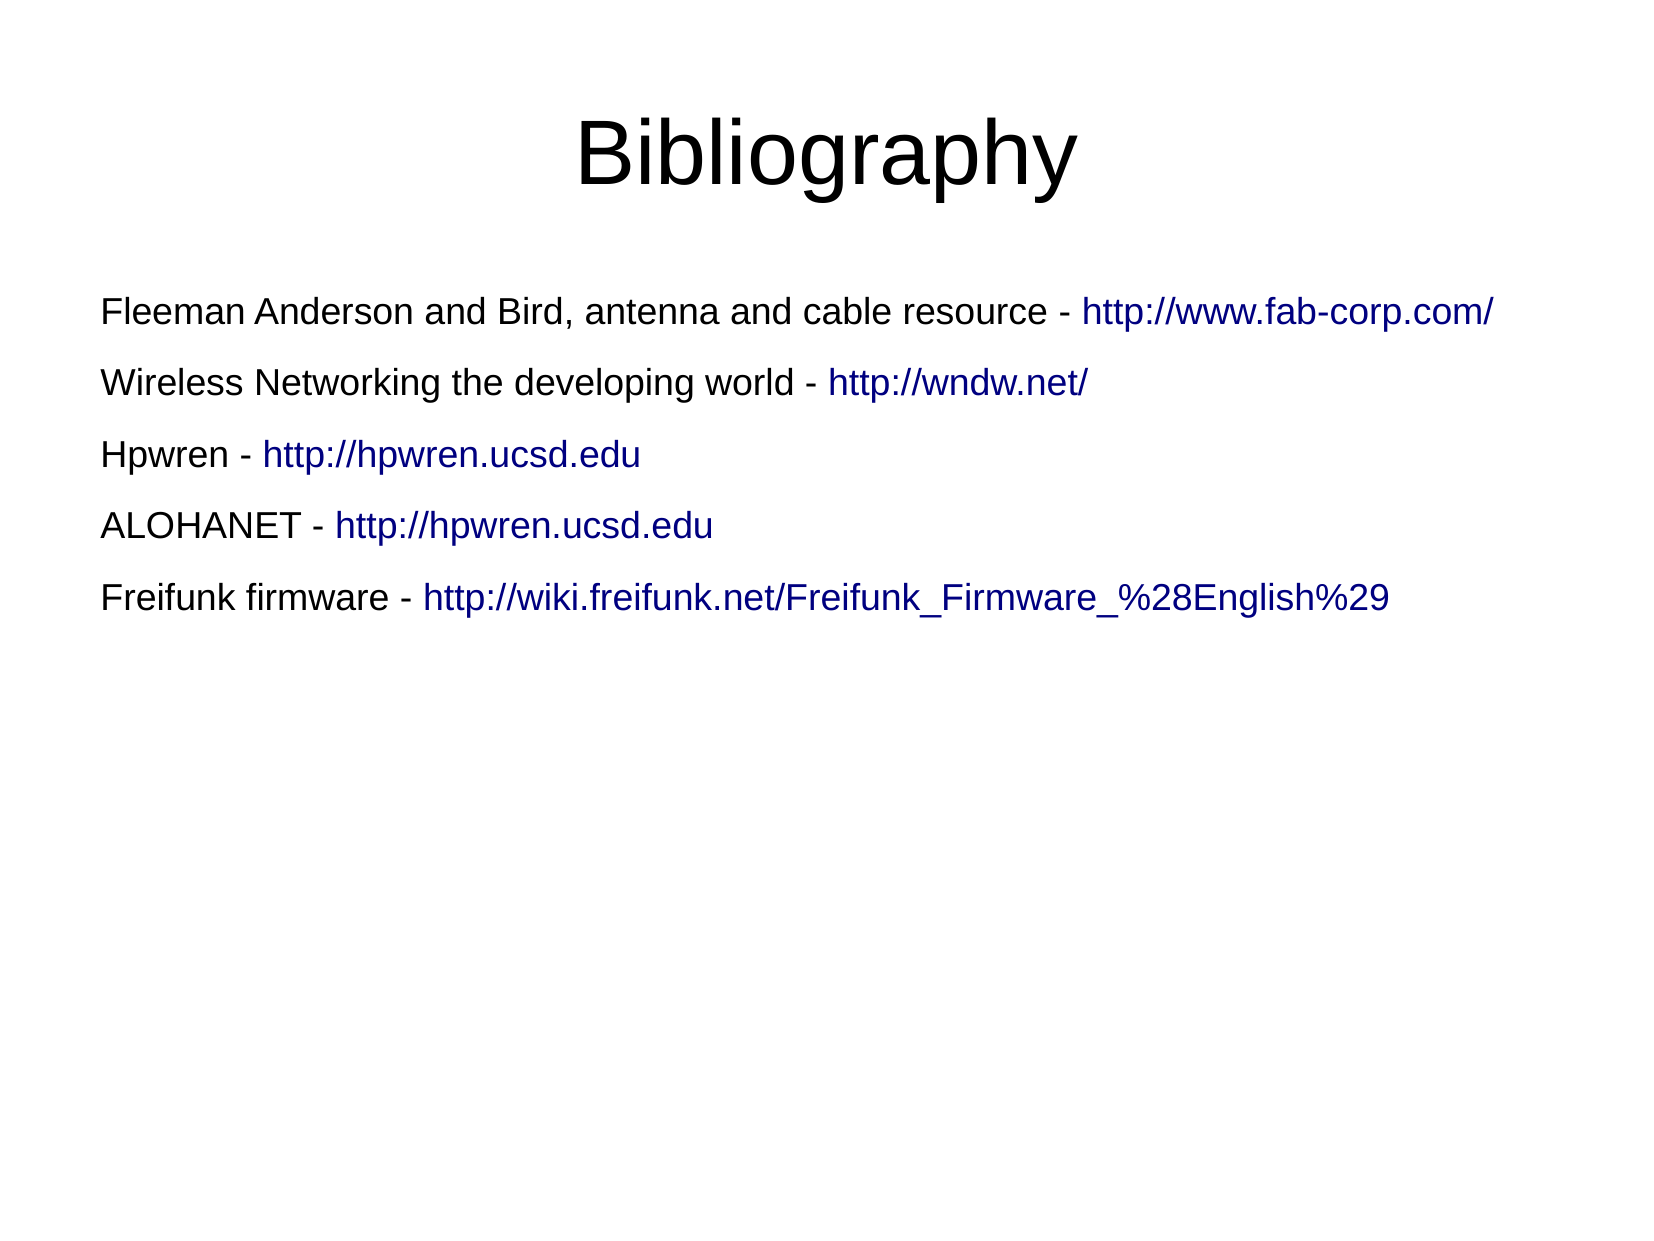

# Bibliography
Fleeman Anderson and Bird, antenna and cable resource - http://www.fab-corp.com/
Wireless Networking the developing world - http://wndw.net/
Hpwren - http://hpwren.ucsd.edu
ALOHANET - http://hpwren.ucsd.edu
Freifunk firmware - http://wiki.freifunk.net/Freifunk_Firmware_%28English%29